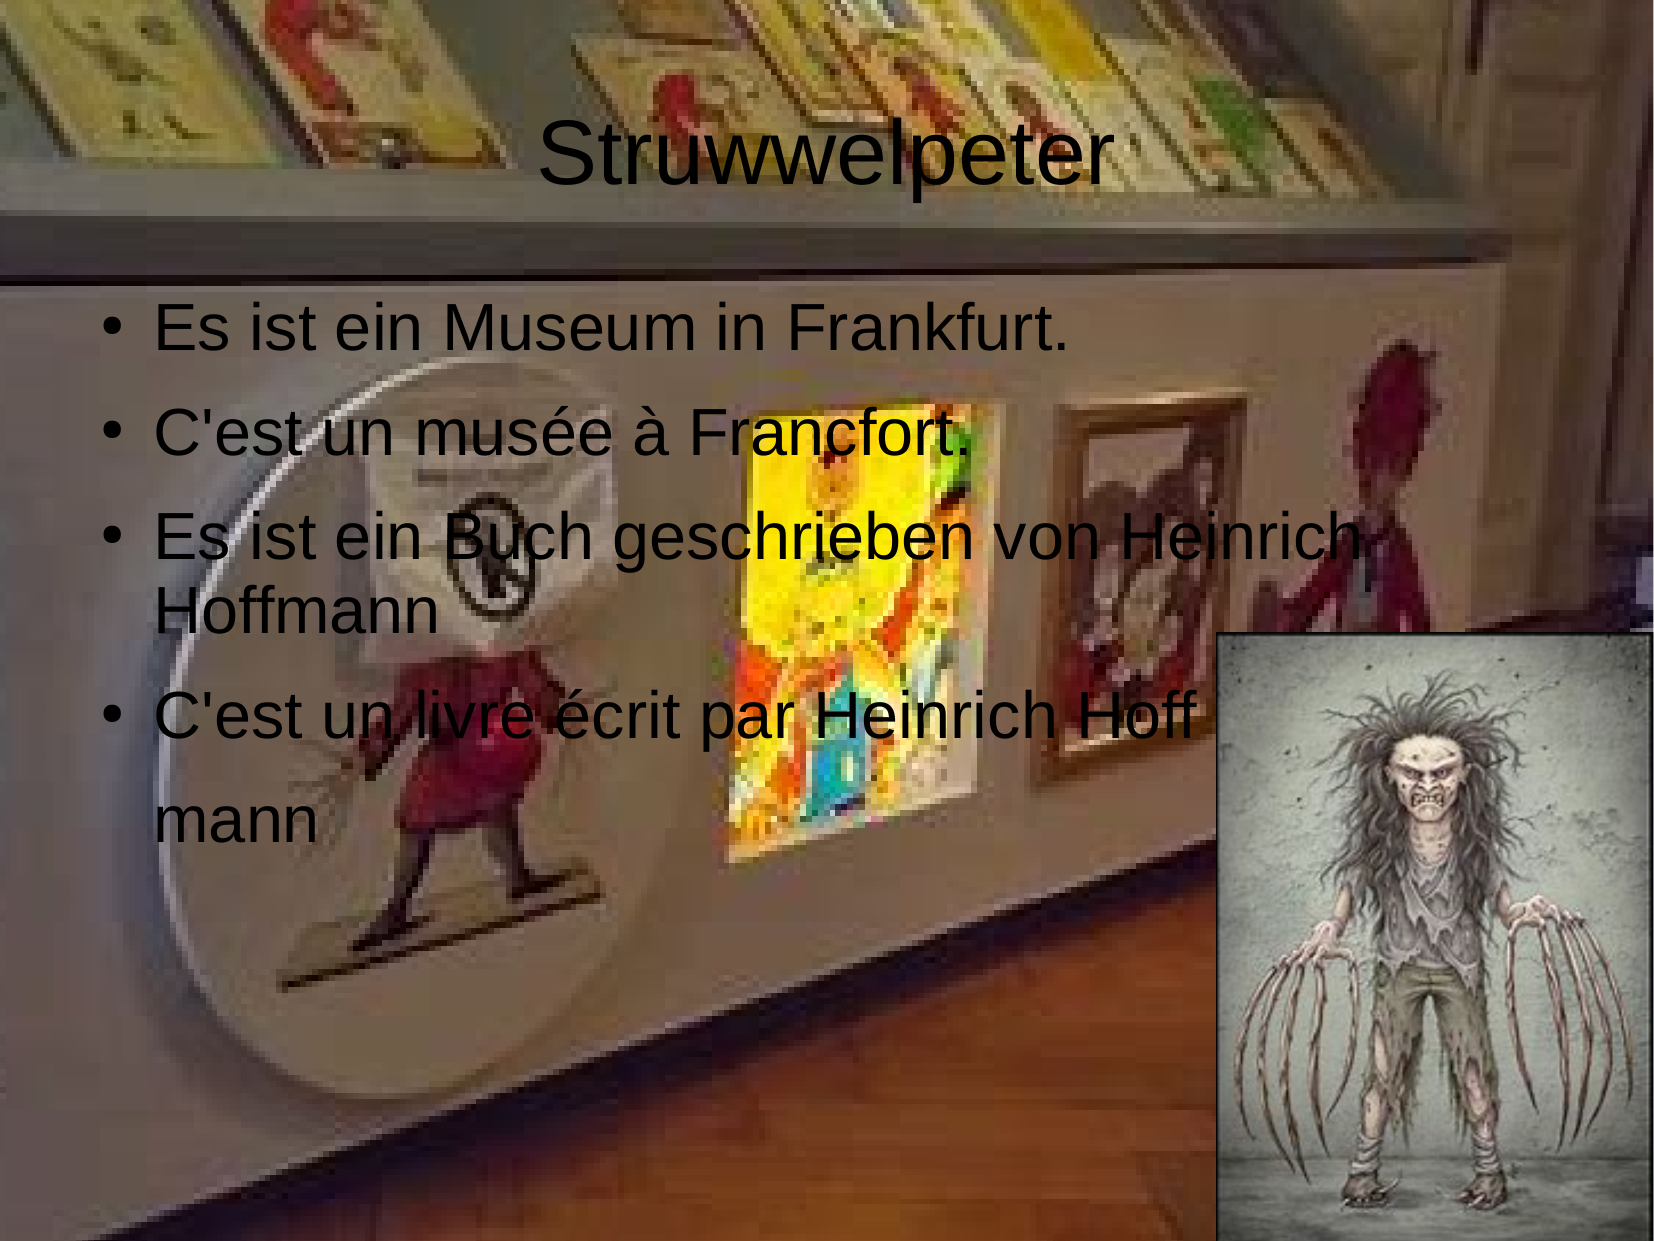

# Struwwelpeter
Es ist ein Museum in Frankfurt.
C'est un musée à Francfort.
Es ist ein Buch geschrieben von Heinrich Hoffmann
C'est un livre écrit par Heinrich Hoff
mann